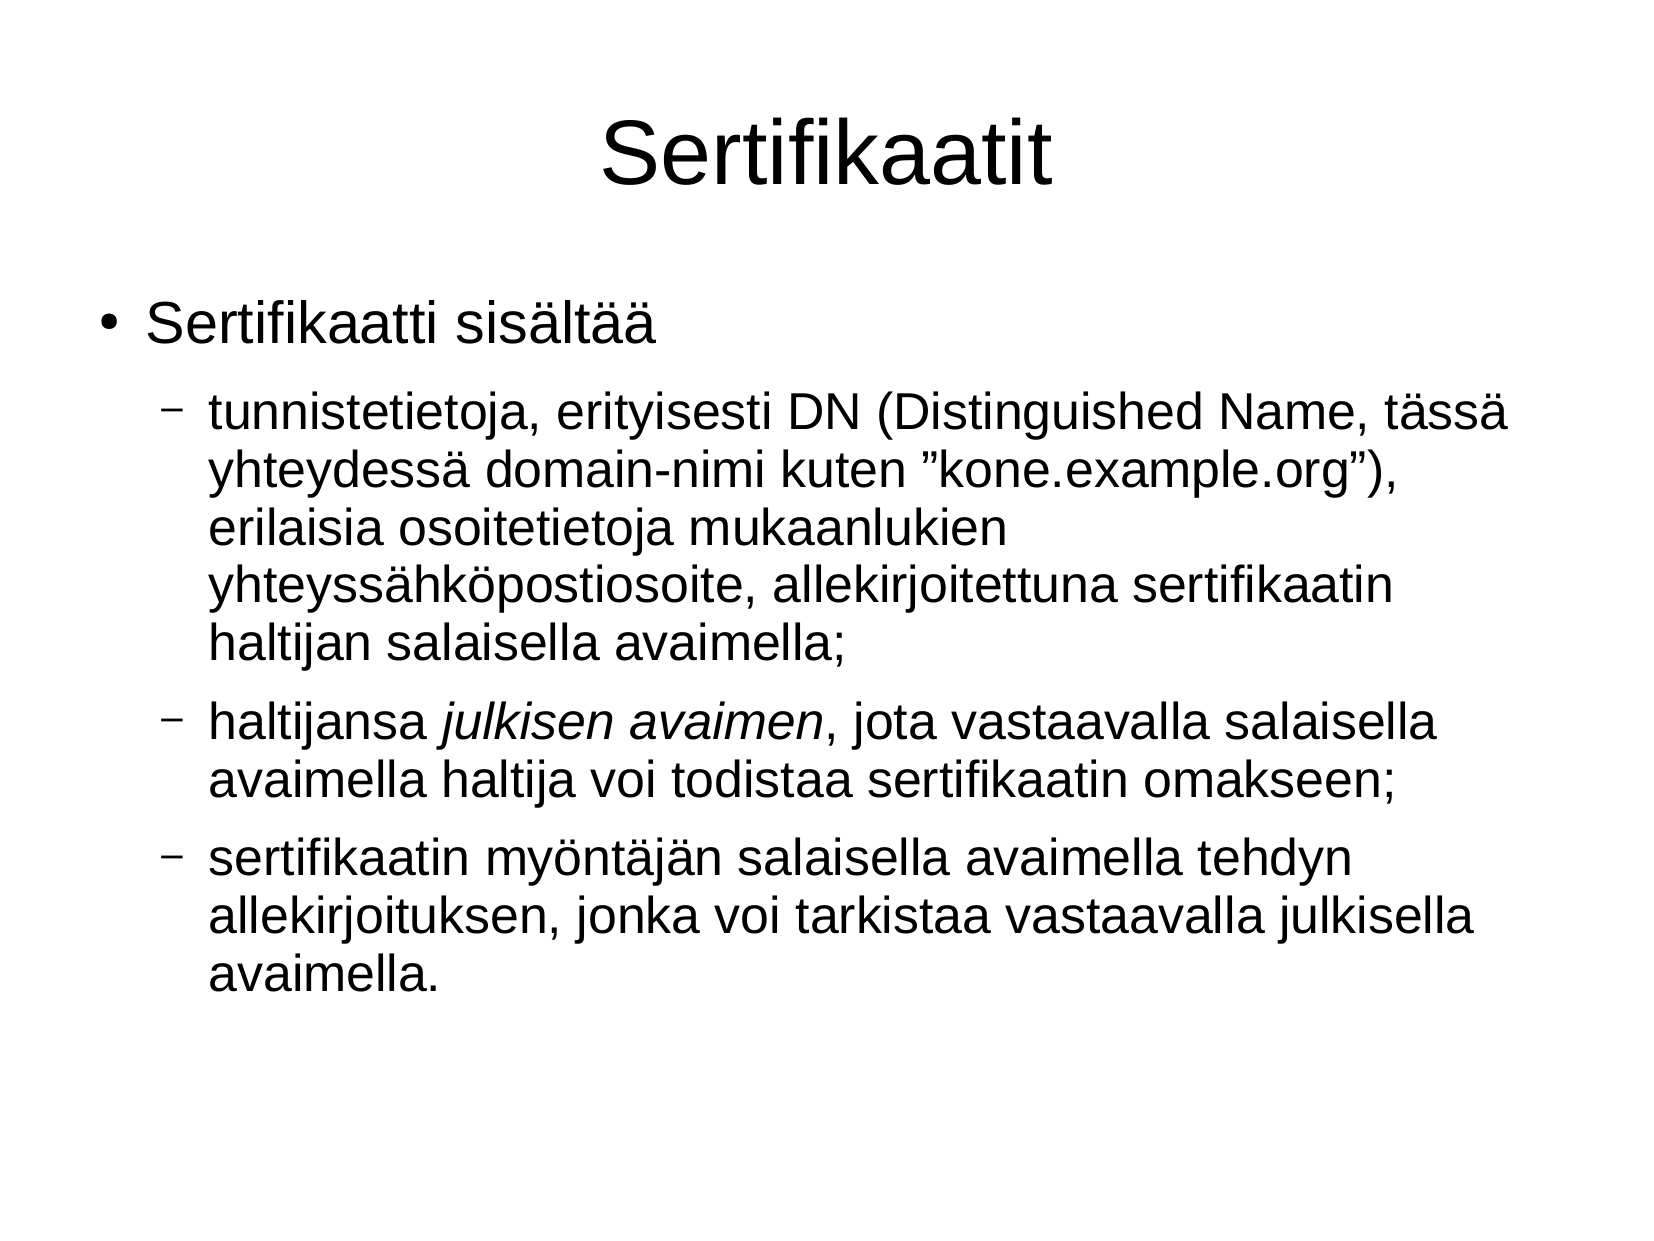

# Sertifikaatit
Sertifikaatti sisältää
tunnistetietoja, erityisesti DN (Distinguished Name, tässä yhteydessä domain-nimi kuten ”kone.example.org”), erilaisia osoitetietoja mukaanlukien yhteyssähköpostiosoite, allekirjoitettuna sertifikaatin haltijan salaisella avaimella;
haltijansa julkisen avaimen, jota vastaavalla salaisella avaimella haltija voi todistaa sertifikaatin omakseen;
sertifikaatin myöntäjän salaisella avaimella tehdyn allekirjoituksen, jonka voi tarkistaa vastaavalla julkisella avaimella.